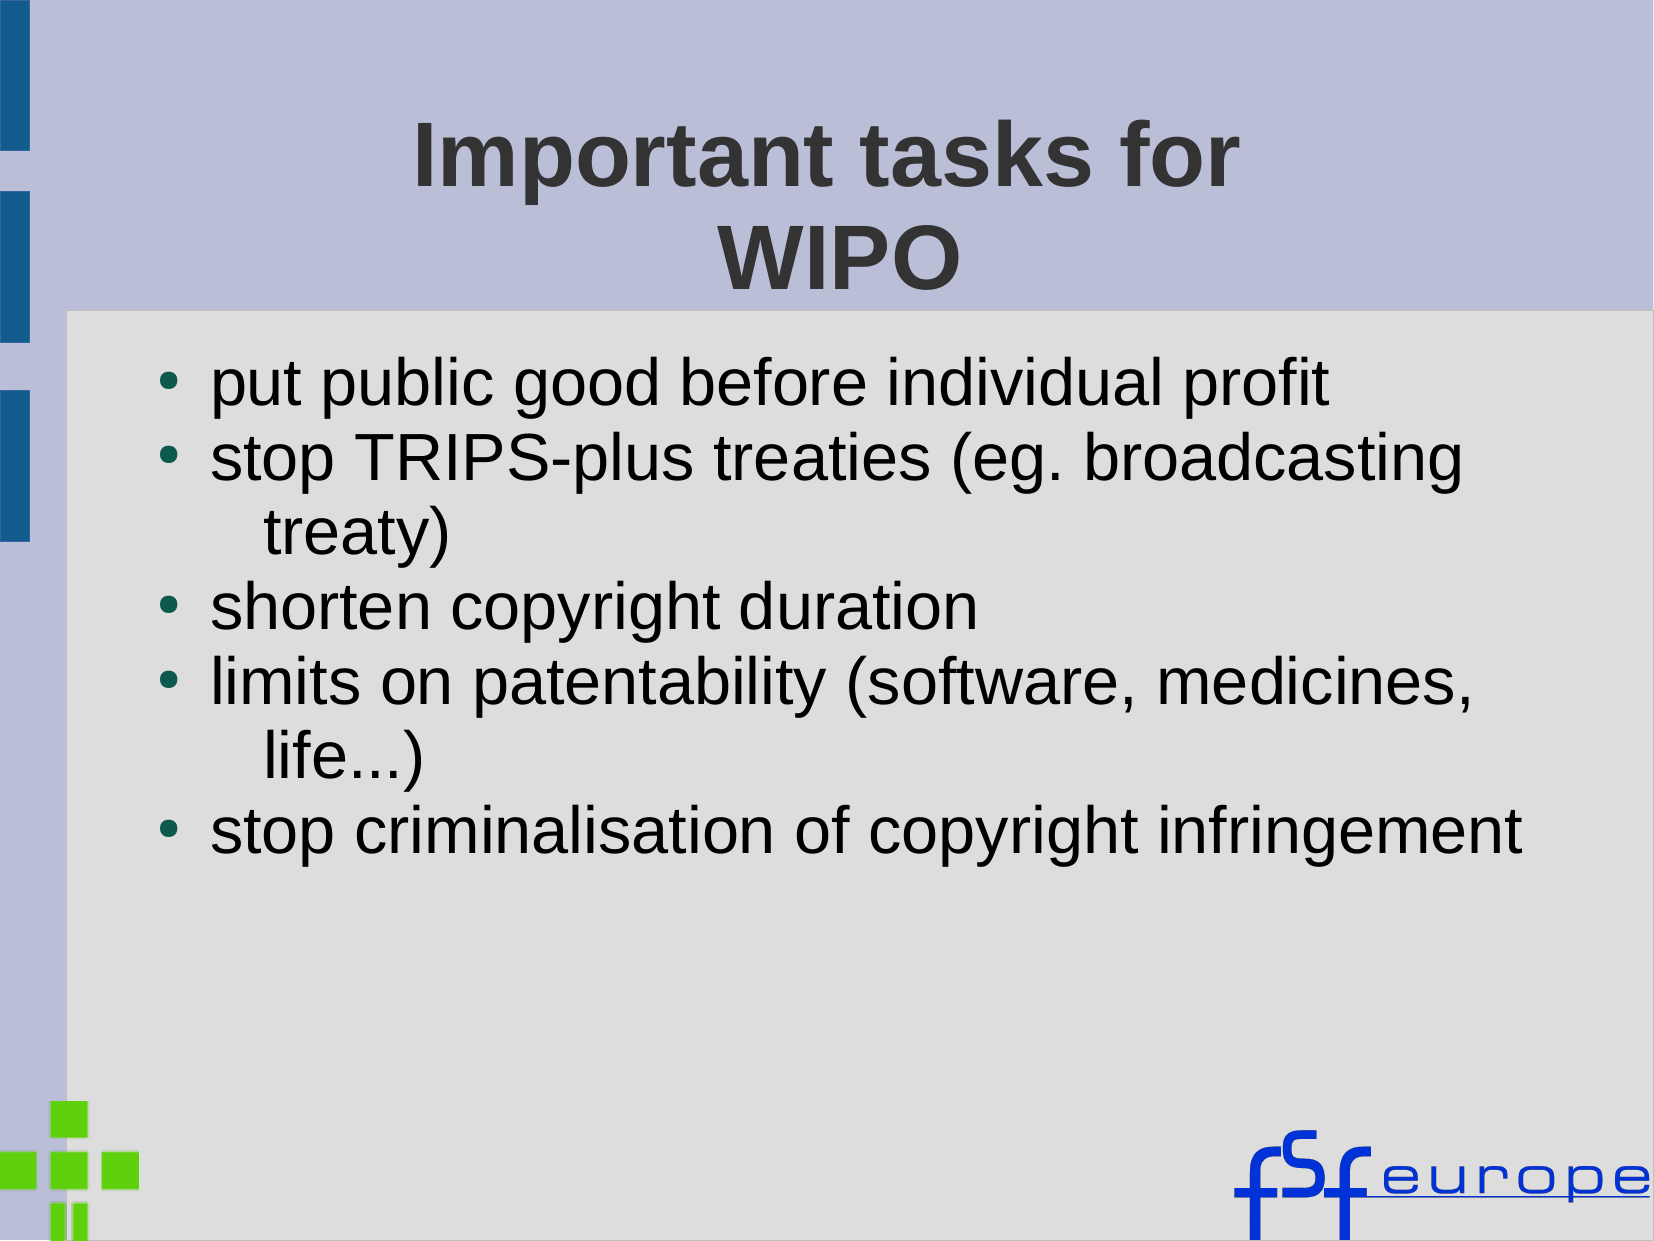

# Important tasks for WIPO
put public good before individual profit
stop TRIPS-plus treaties (eg. broadcasting treaty)
shorten copyright duration
limits on patentability (software, medicines, life...)
stop criminalisation of copyright infringement